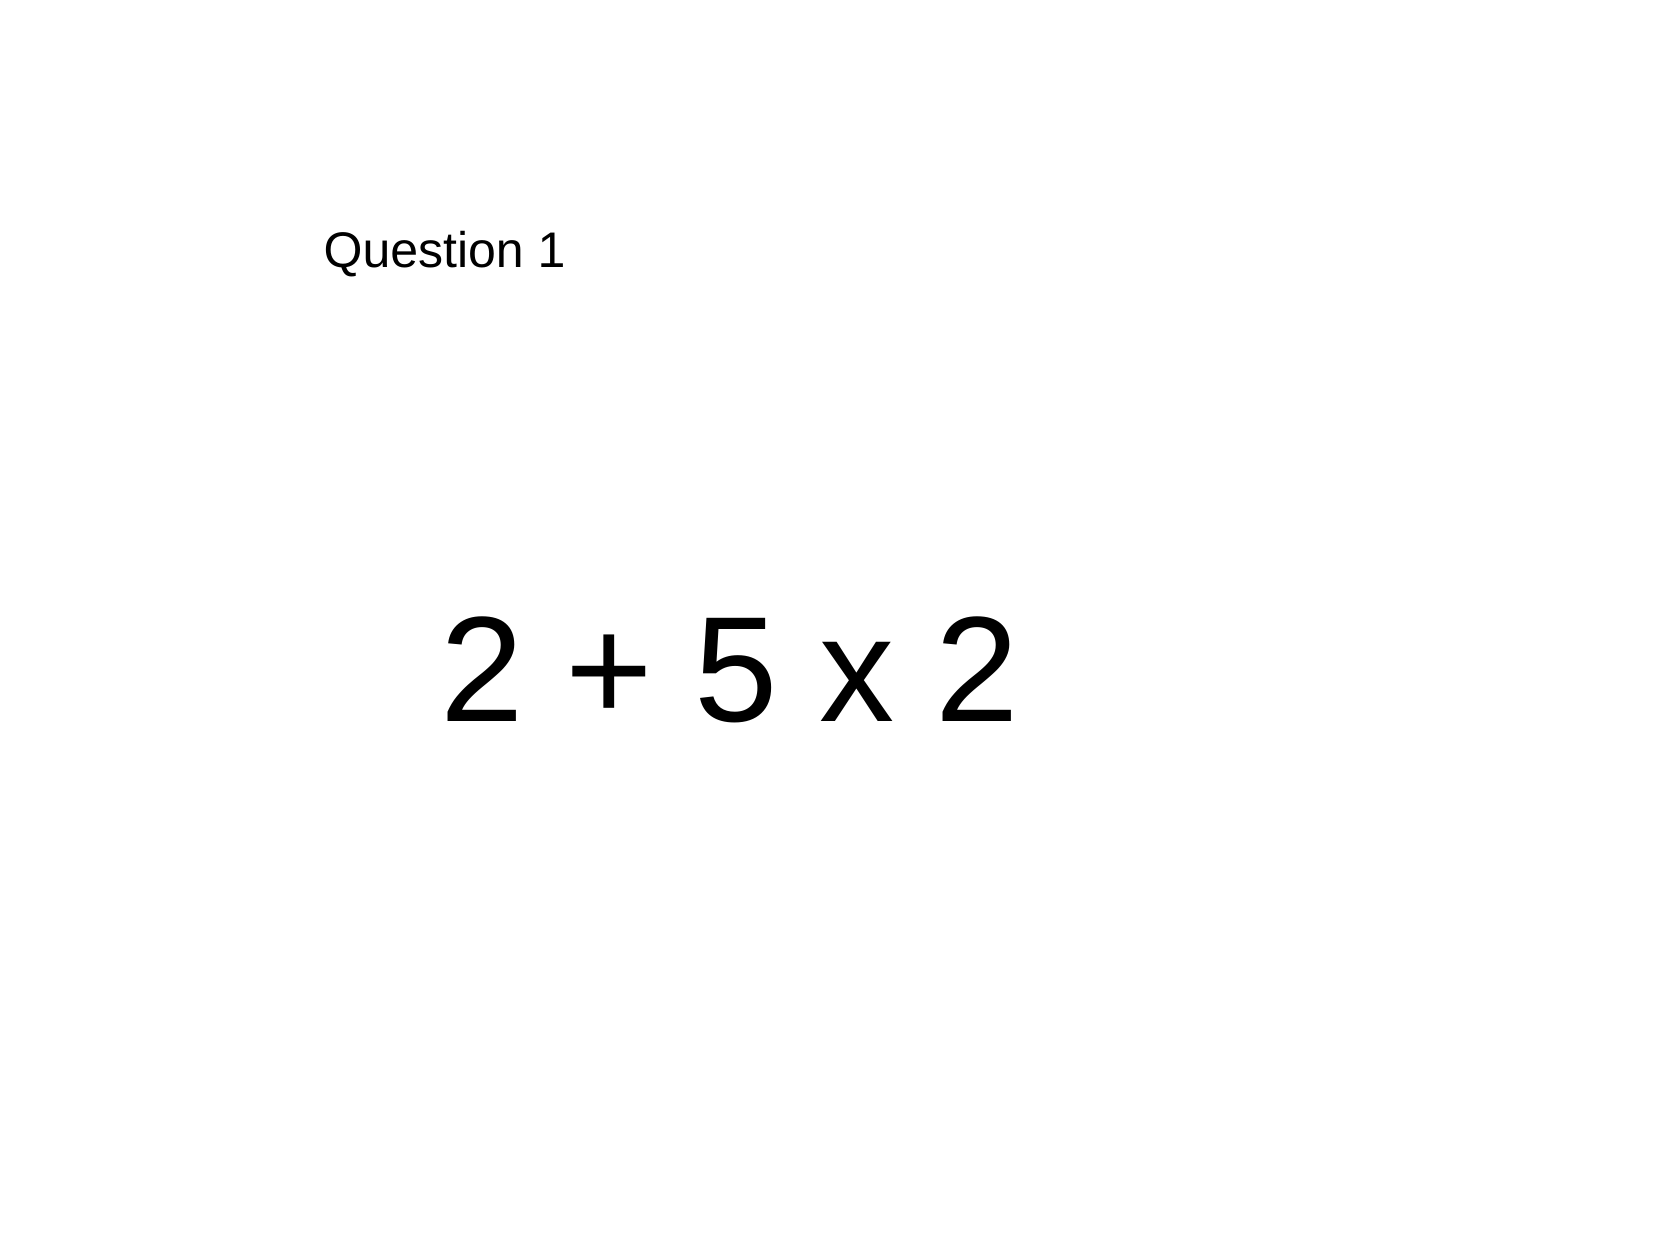

Question 1
2 + 5 x 2